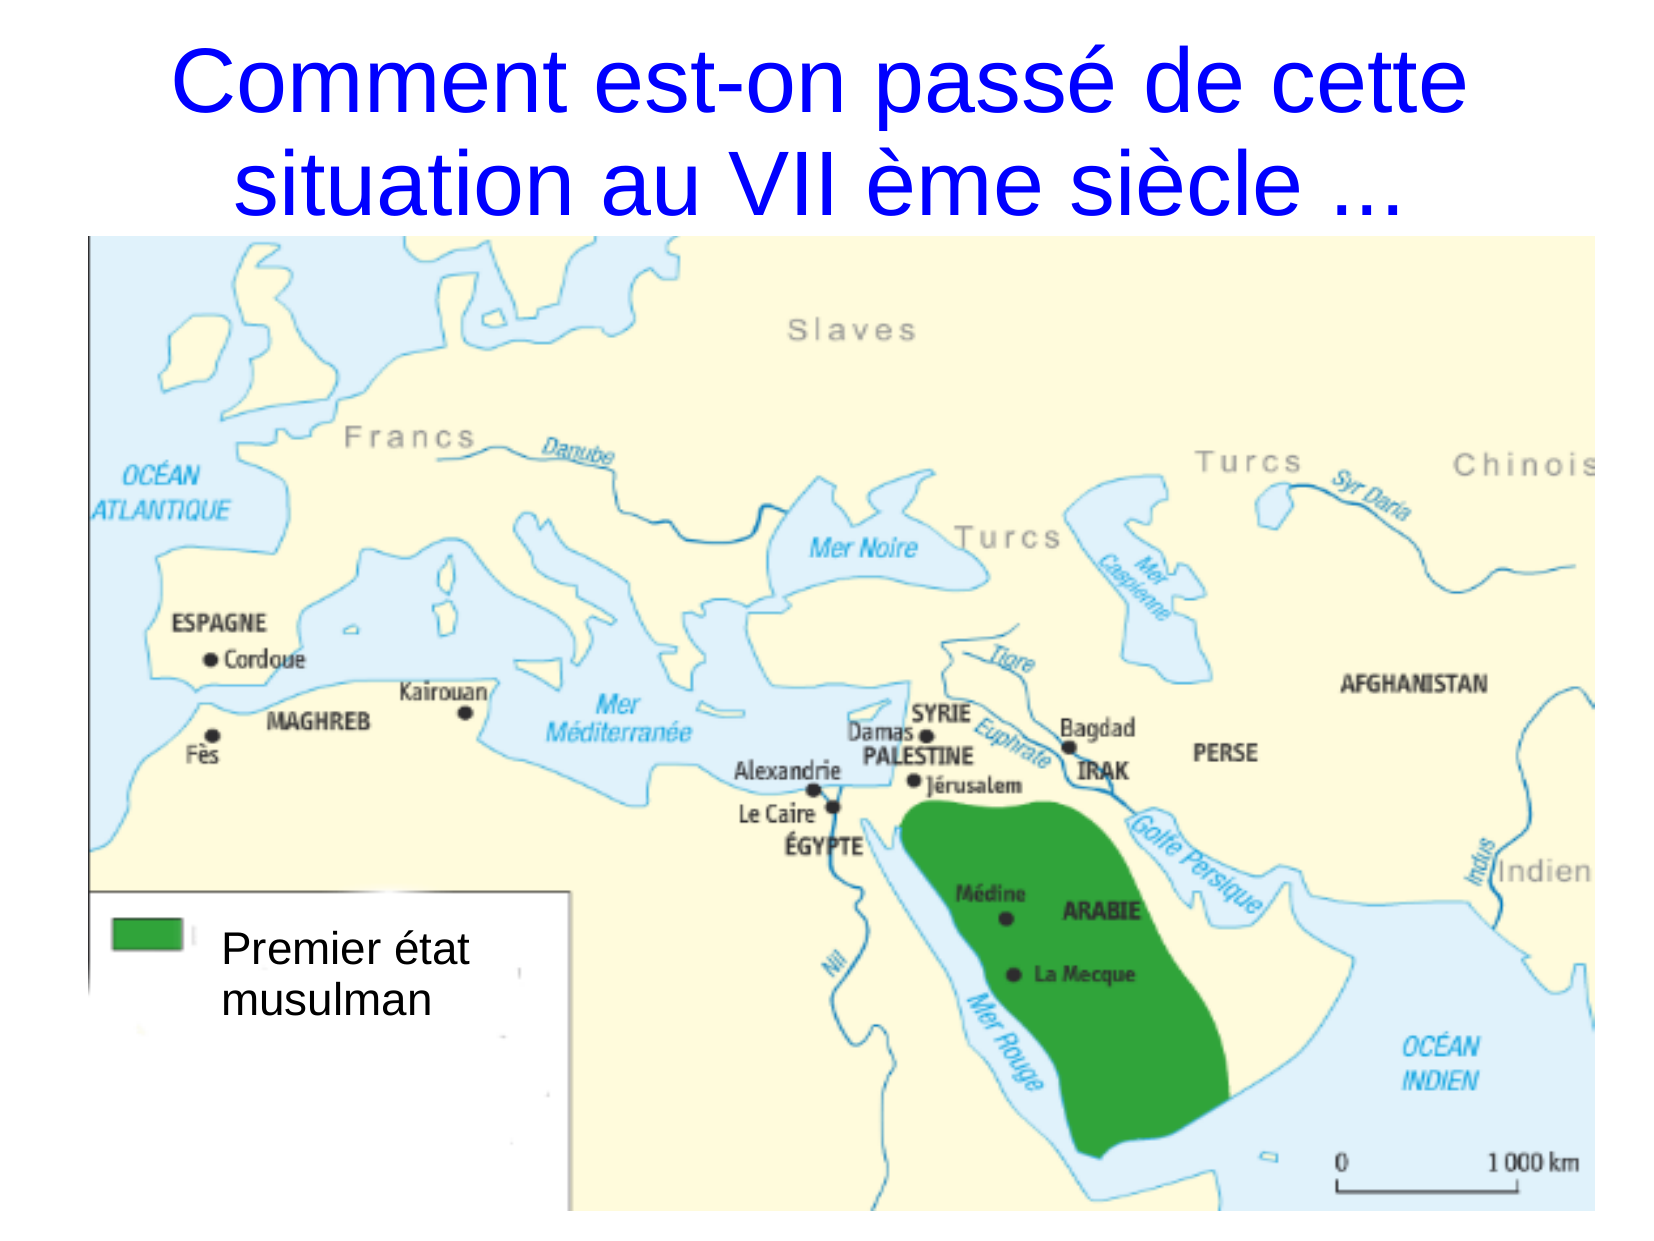

# Comment est-on passé de cette situation au VII ème siècle ...
Premier état musulman